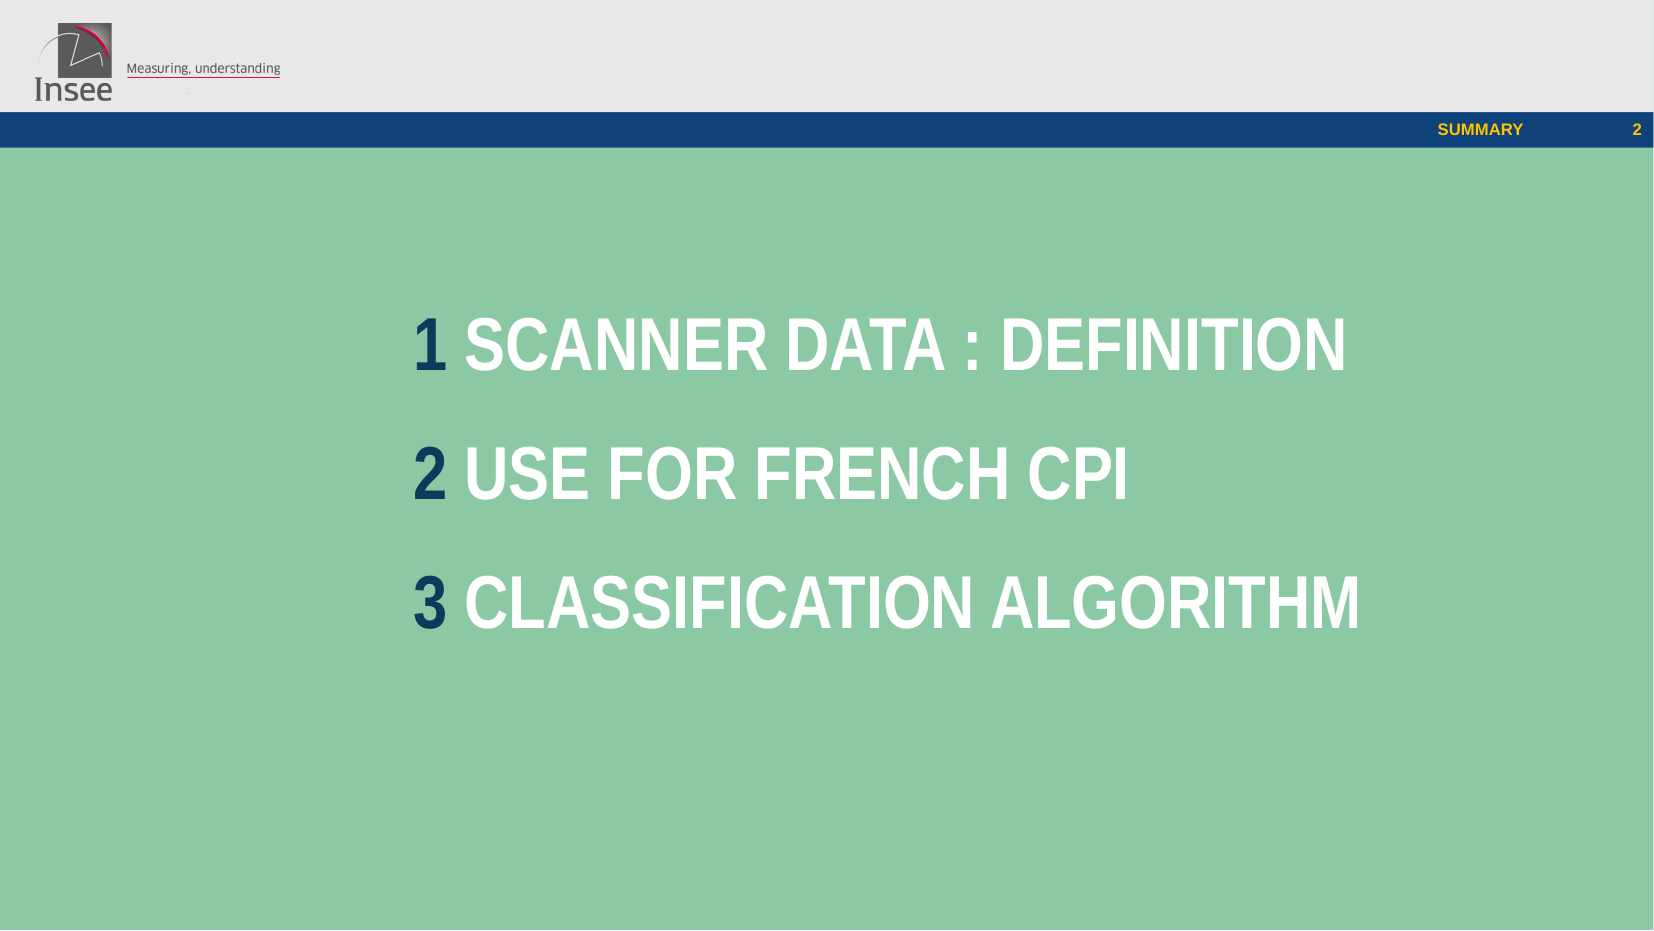

Summary
2
# Scanner data : definition
USE for french cpi
Classification algorithm